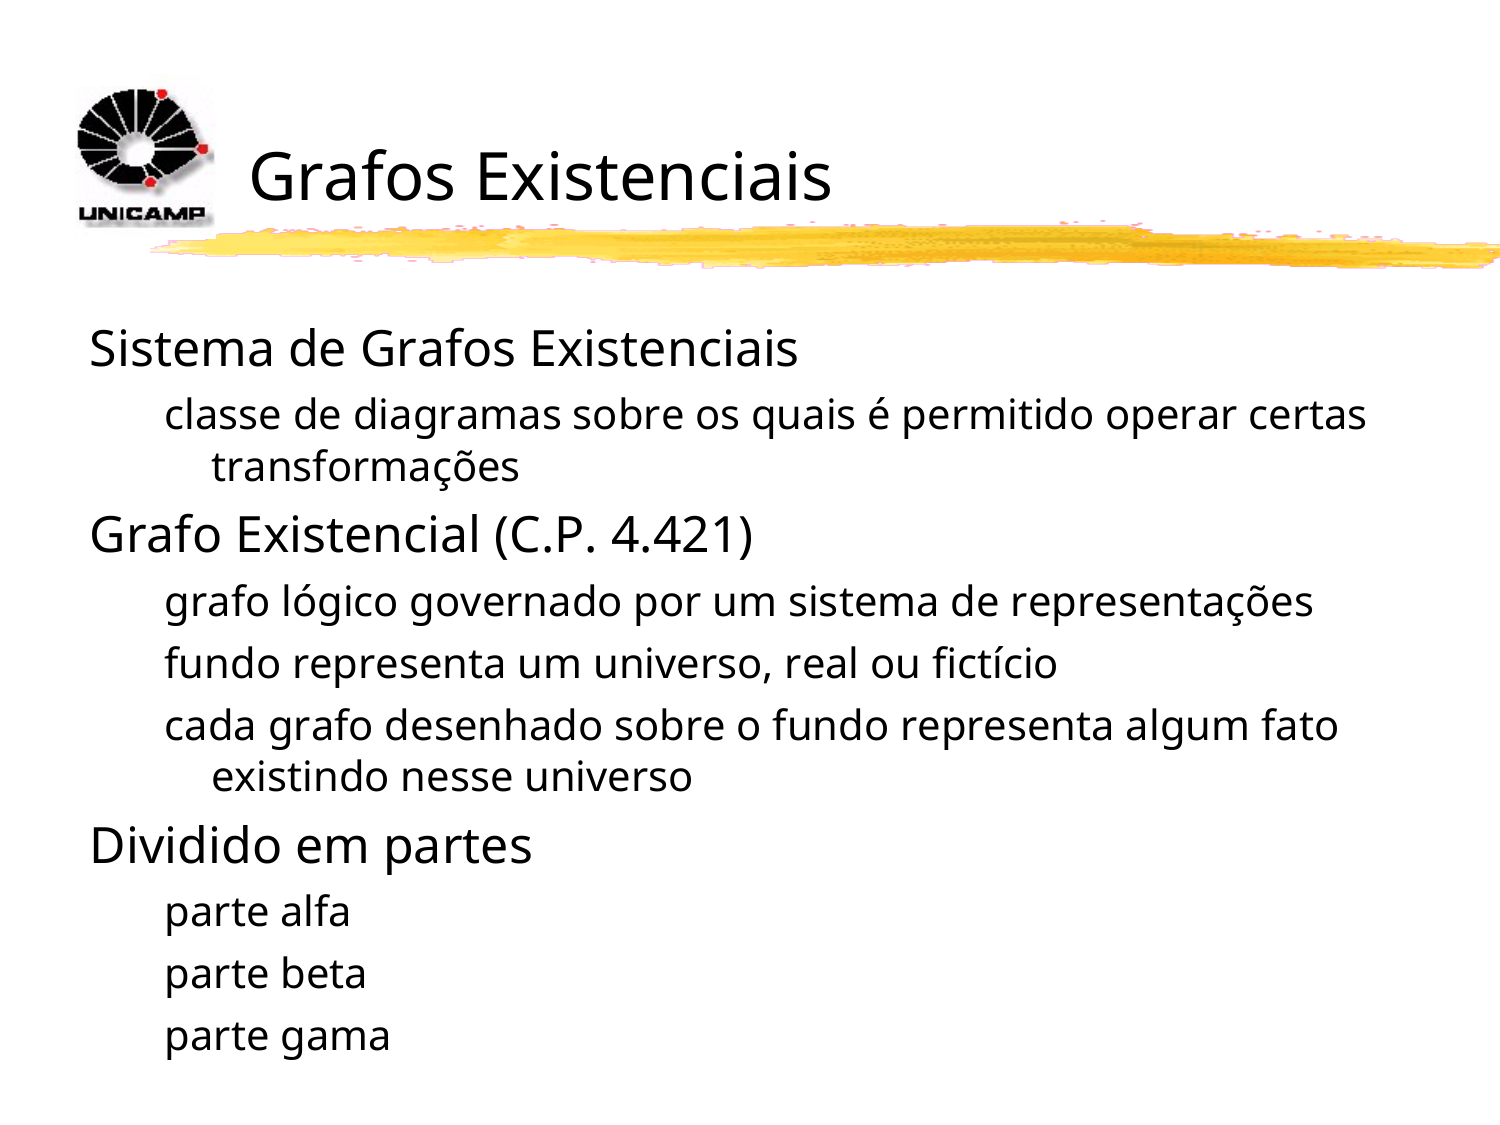

# Grafos Existenciais
Sistema de Grafos Existenciais
classe de diagramas sobre os quais é permitido operar certas transformações
Grafo Existencial (C.P. 4.421)
grafo lógico governado por um sistema de representações
fundo representa um universo, real ou fictício
cada grafo desenhado sobre o fundo representa algum fato existindo nesse universo
Dividido em partes
parte alfa
parte beta
parte gama